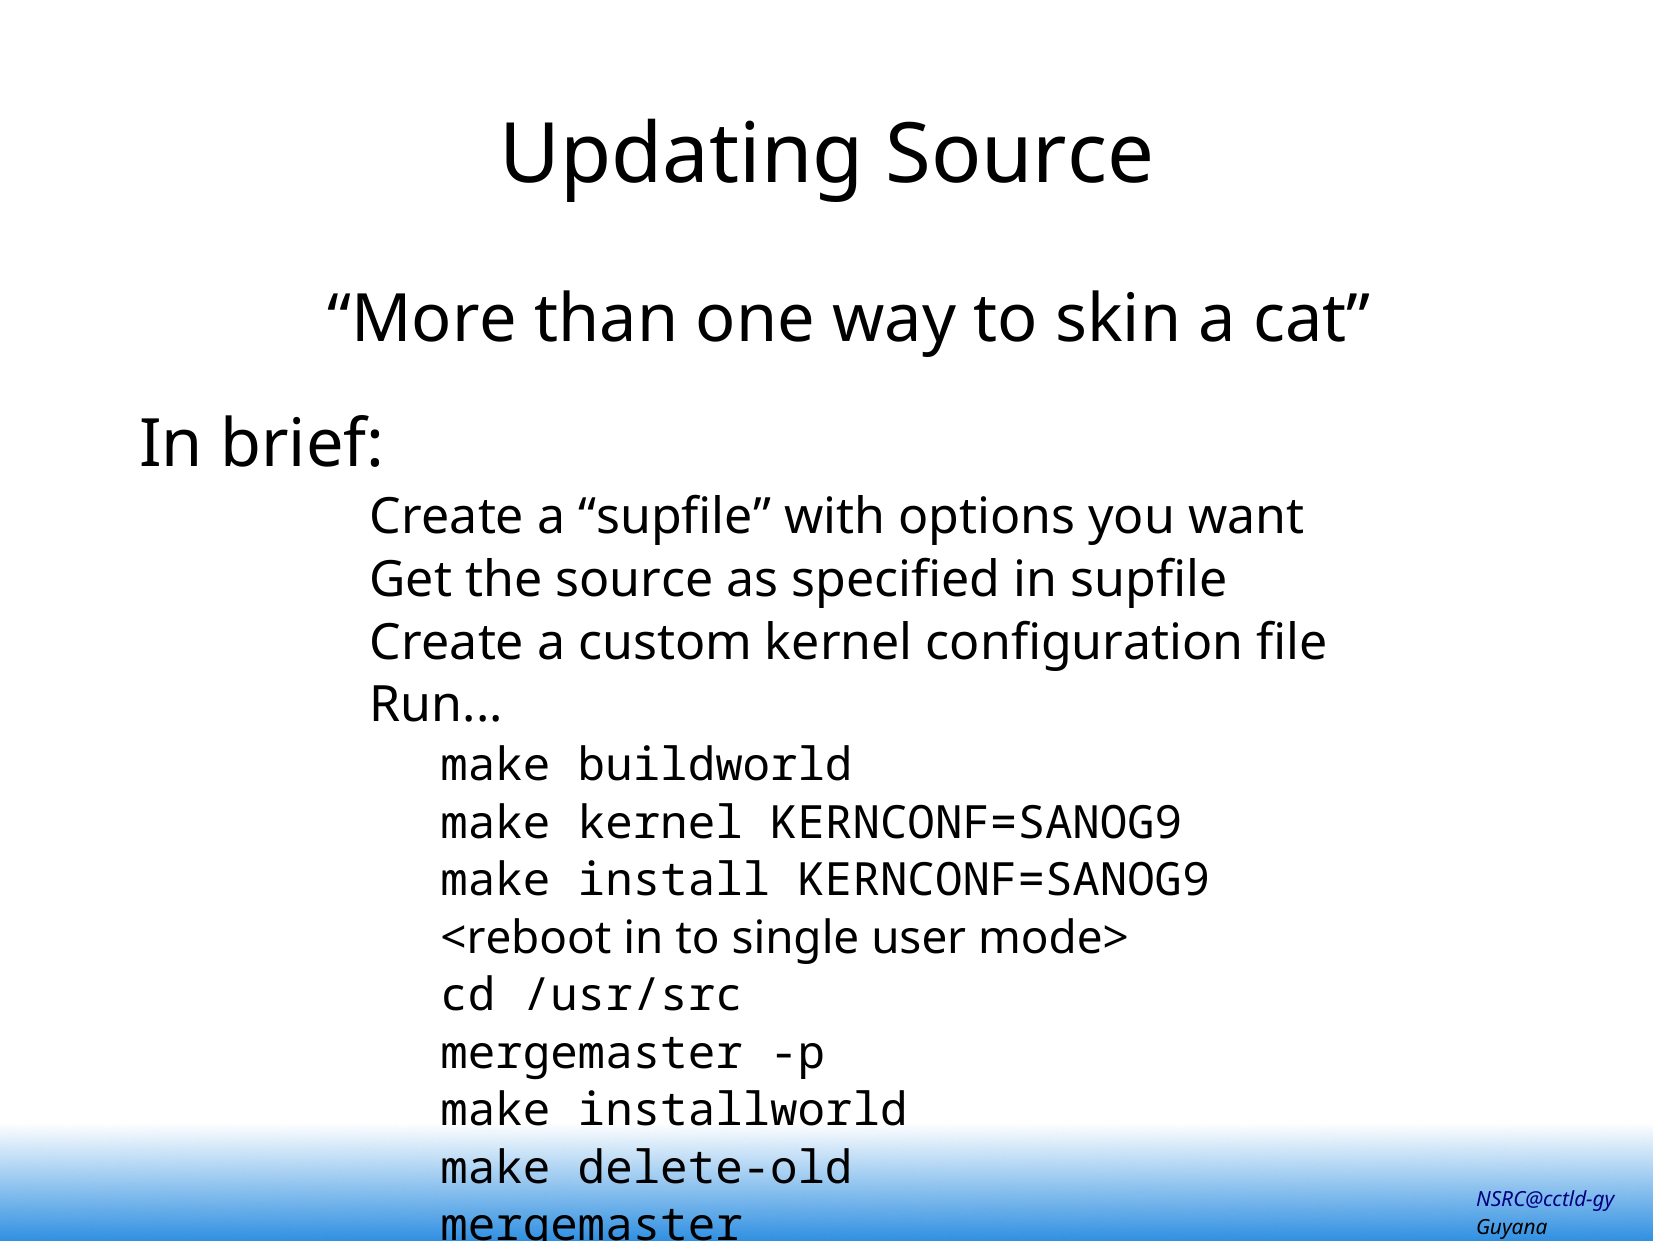

# Updating Source
“More than one way to skin a cat”
In brief:
Create a “supfile” with options you want
Get the source as specified in supfile
Create a custom kernel configuration file
Run...
make buildworld
make kernel KERNCONF=SANOG9
make install KERNCONF=SANOG9
<reboot in to single user mode>
cd /usr/src
mergemaster -p
make installworld
make delete-old
mergemaster
<reboot>